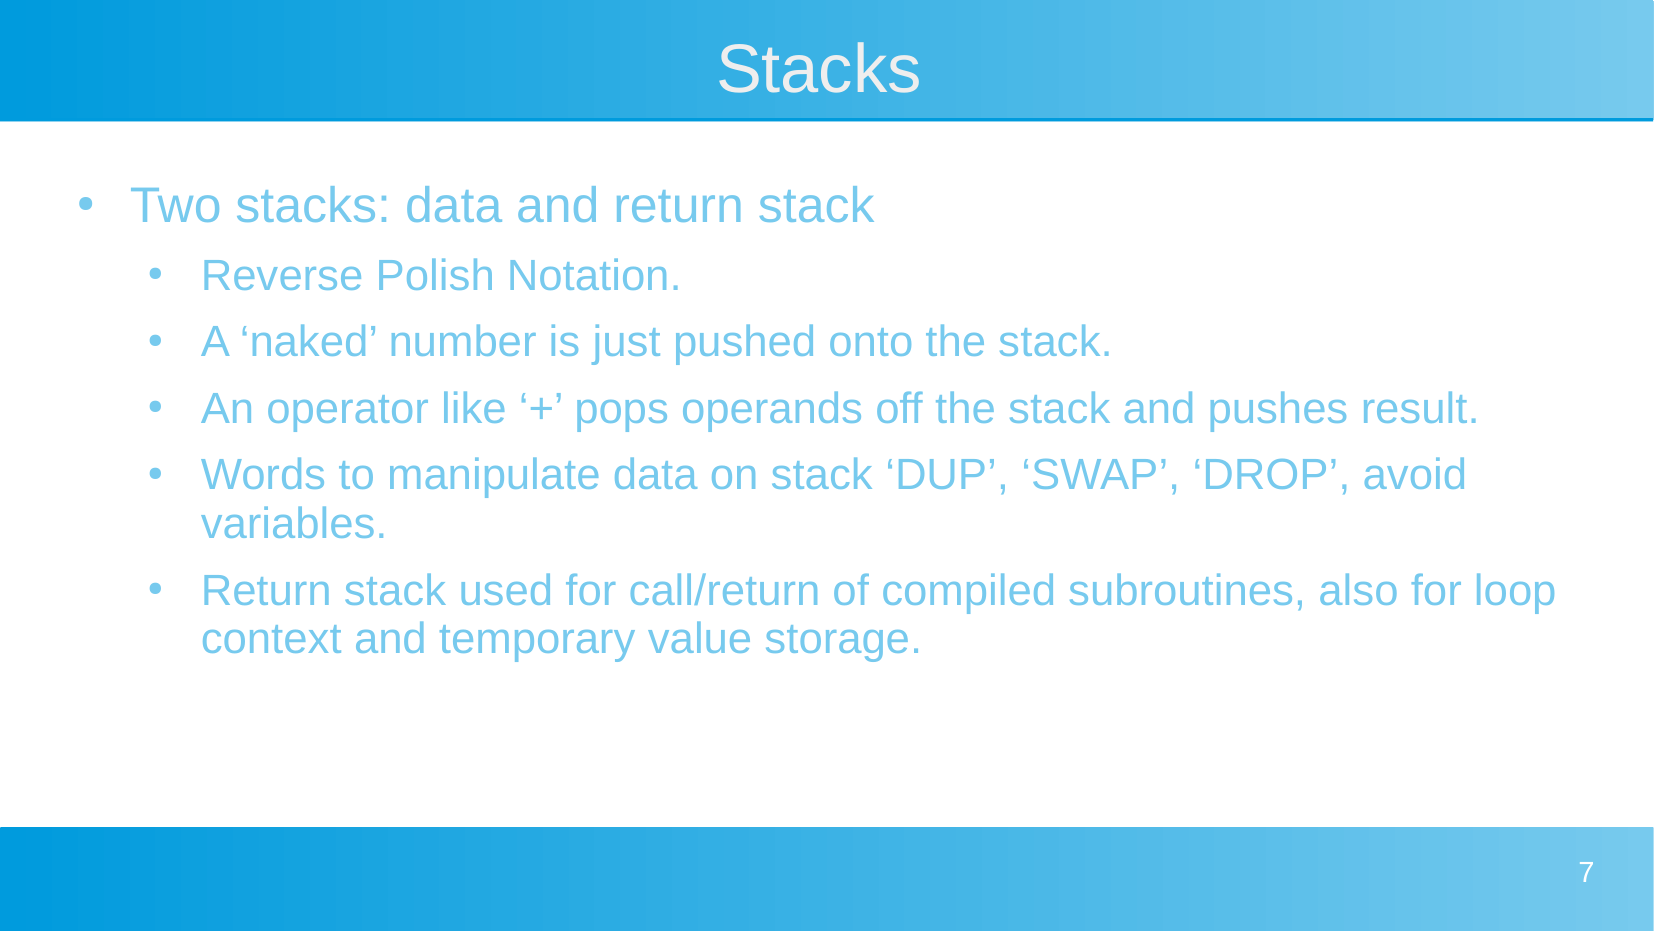

# Stacks
Two stacks: data and return stack
Reverse Polish Notation.
A ‘naked’ number is just pushed onto the stack.
An operator like ‘+’ pops operands off the stack and pushes result.
Words to manipulate data on stack ‘DUP’, ‘SWAP’, ‘DROP’, avoid variables.
Return stack used for call/return of compiled subroutines, also for loop context and temporary value storage.
7